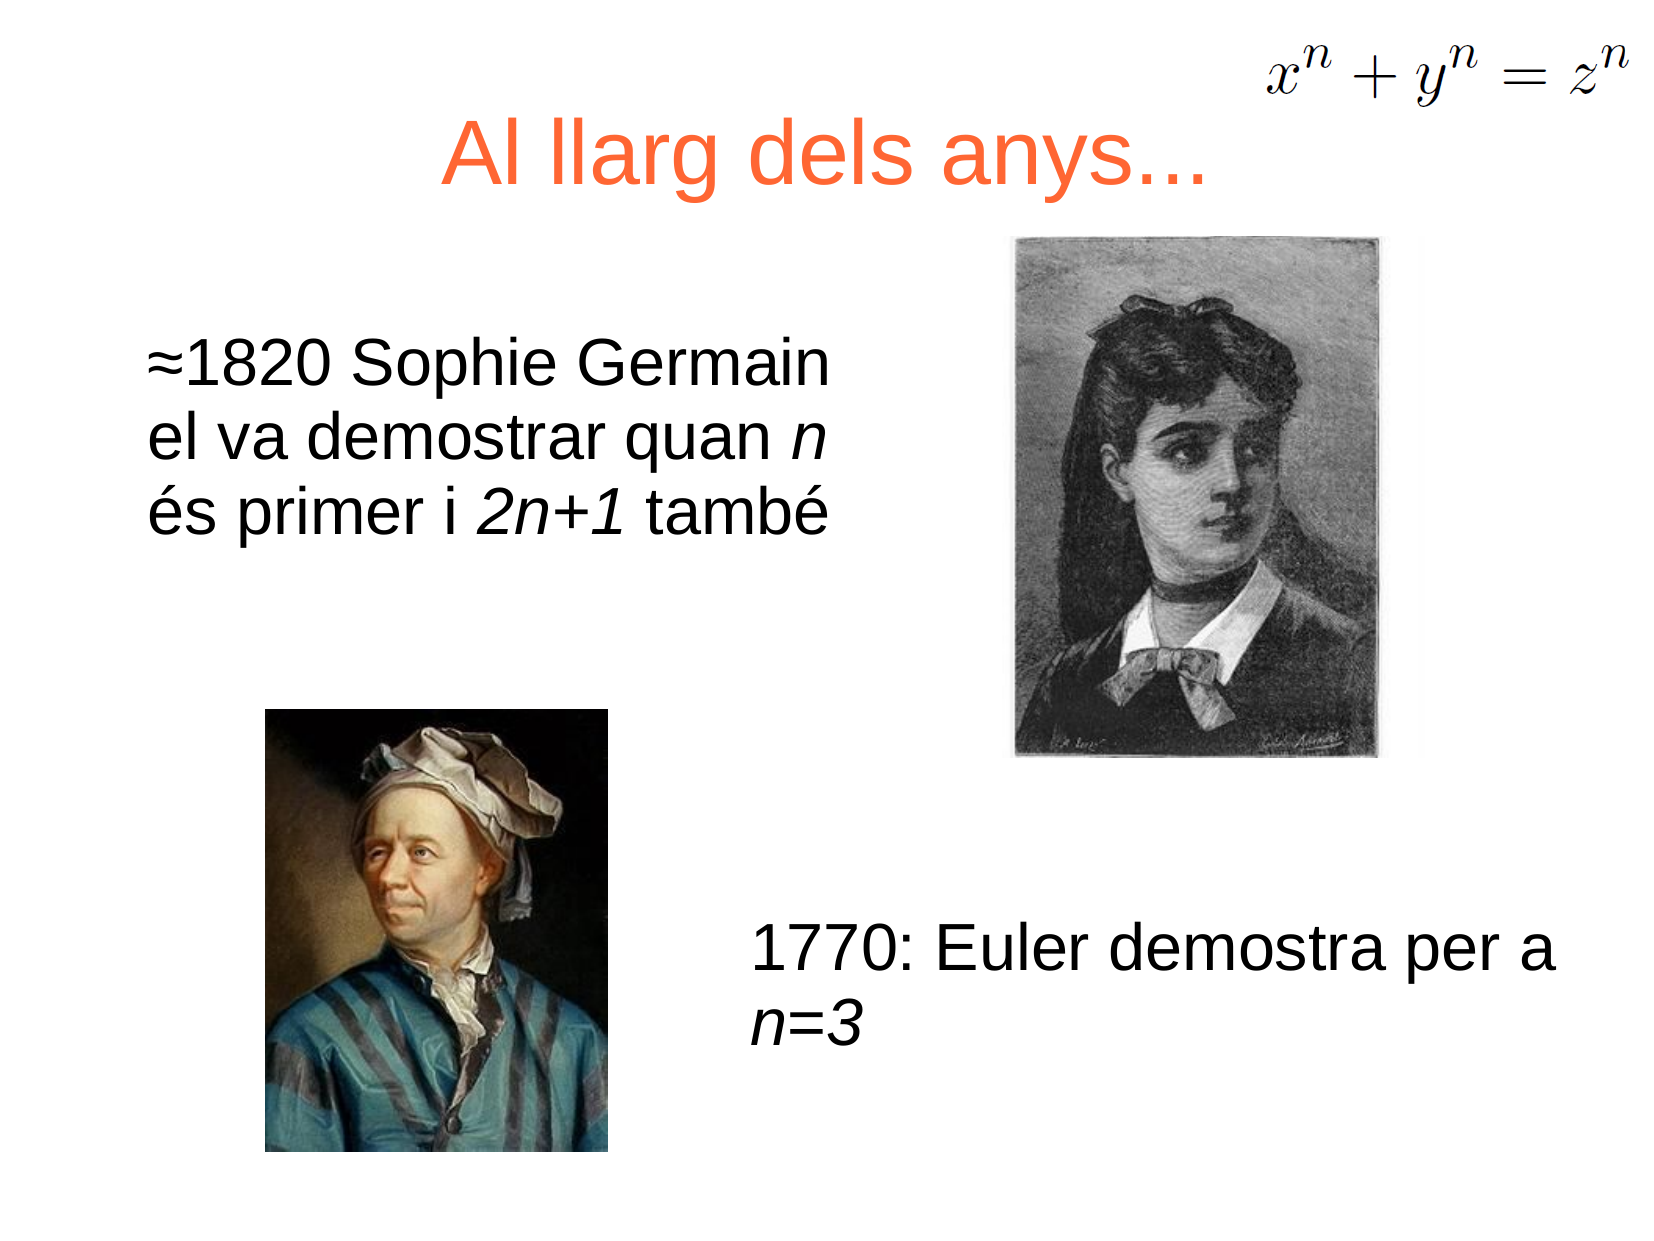

# Al llarg dels anys...
≈1820 Sophie Germain el va demostrar quan n és primer i 2n+1 també
1770: Euler demostra per a n=3